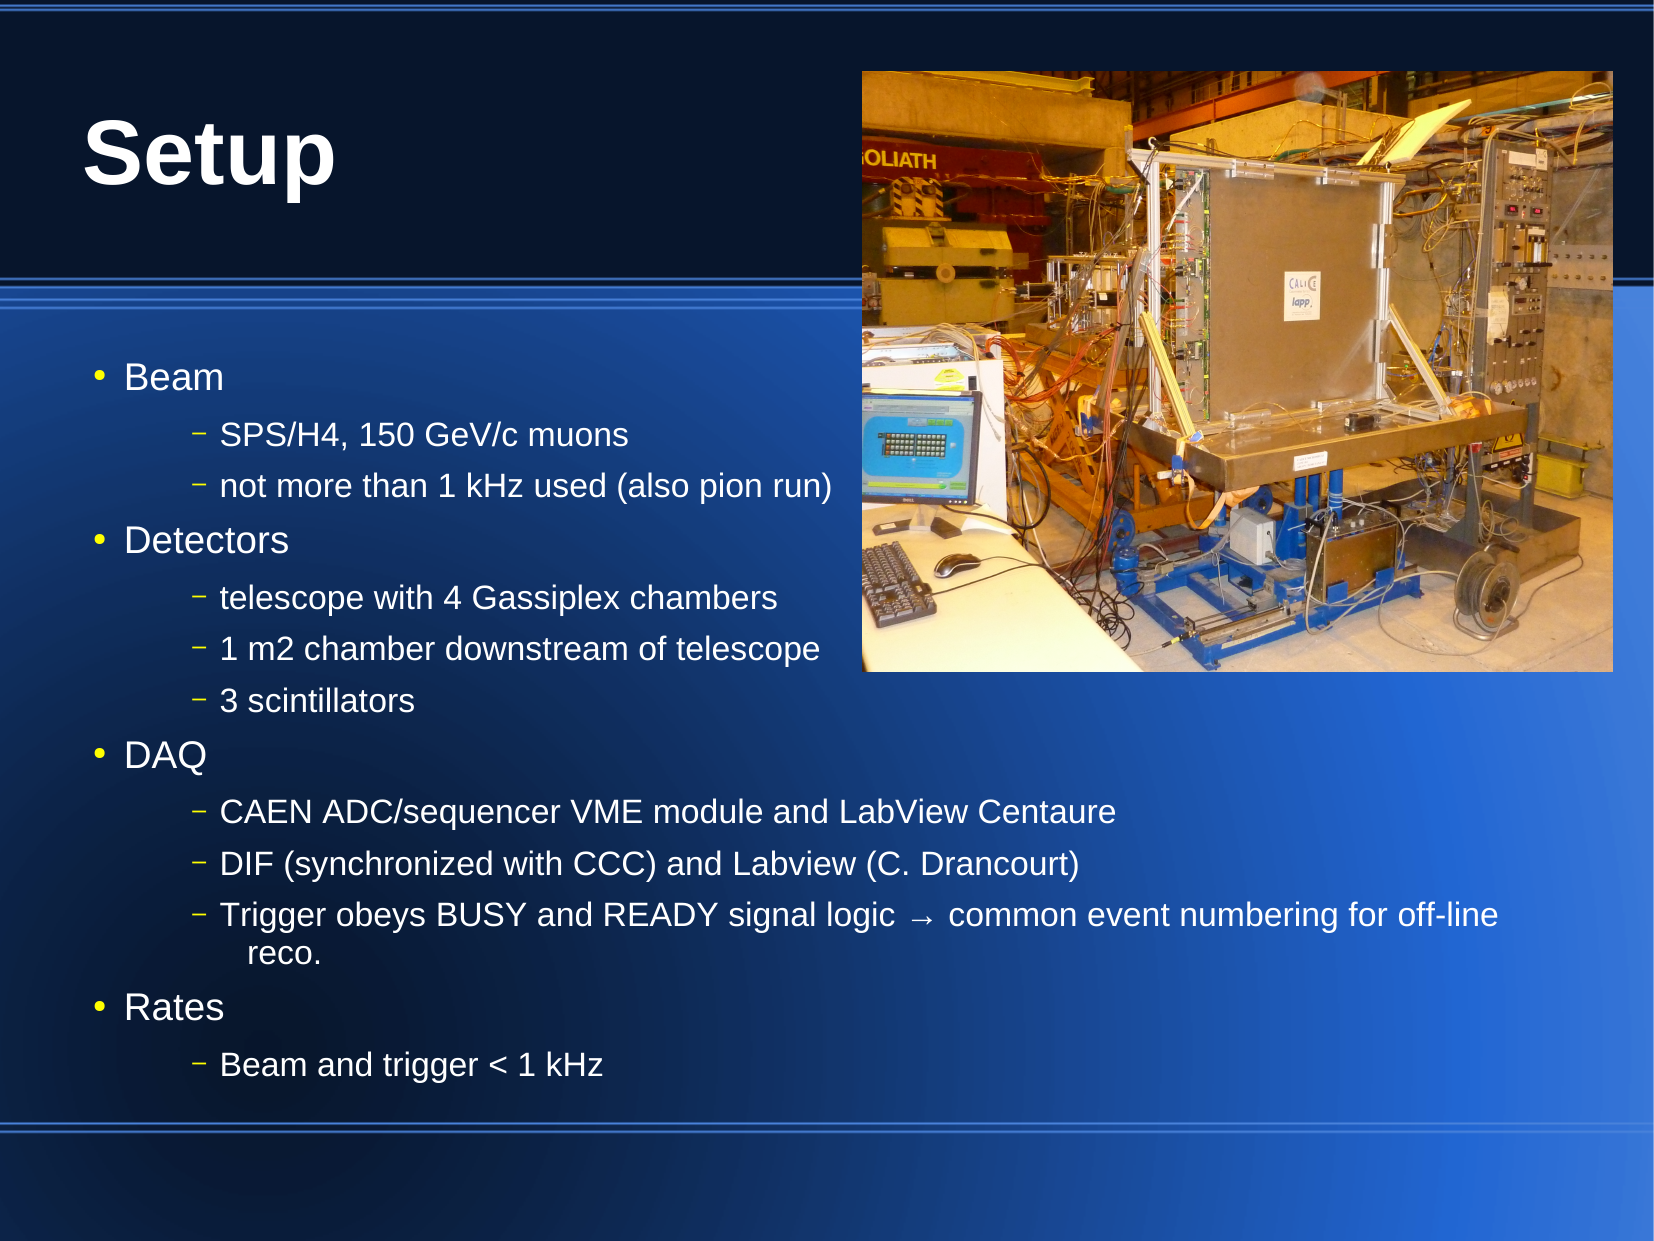

# Setup
Beam
SPS/H4, 150 GeV/c muons
not more than 1 kHz used (also pion run)
Detectors
telescope with 4 Gassiplex chambers
1 m2 chamber downstream of telescope
3 scintillators
DAQ
CAEN ADC/sequencer VME module and LabView Centaure
DIF (synchronized with CCC) and Labview (C. Drancourt)
Trigger obeys BUSY and READY signal logic → common event numbering for off-line reco.
Rates
Beam and trigger < 1 kHz